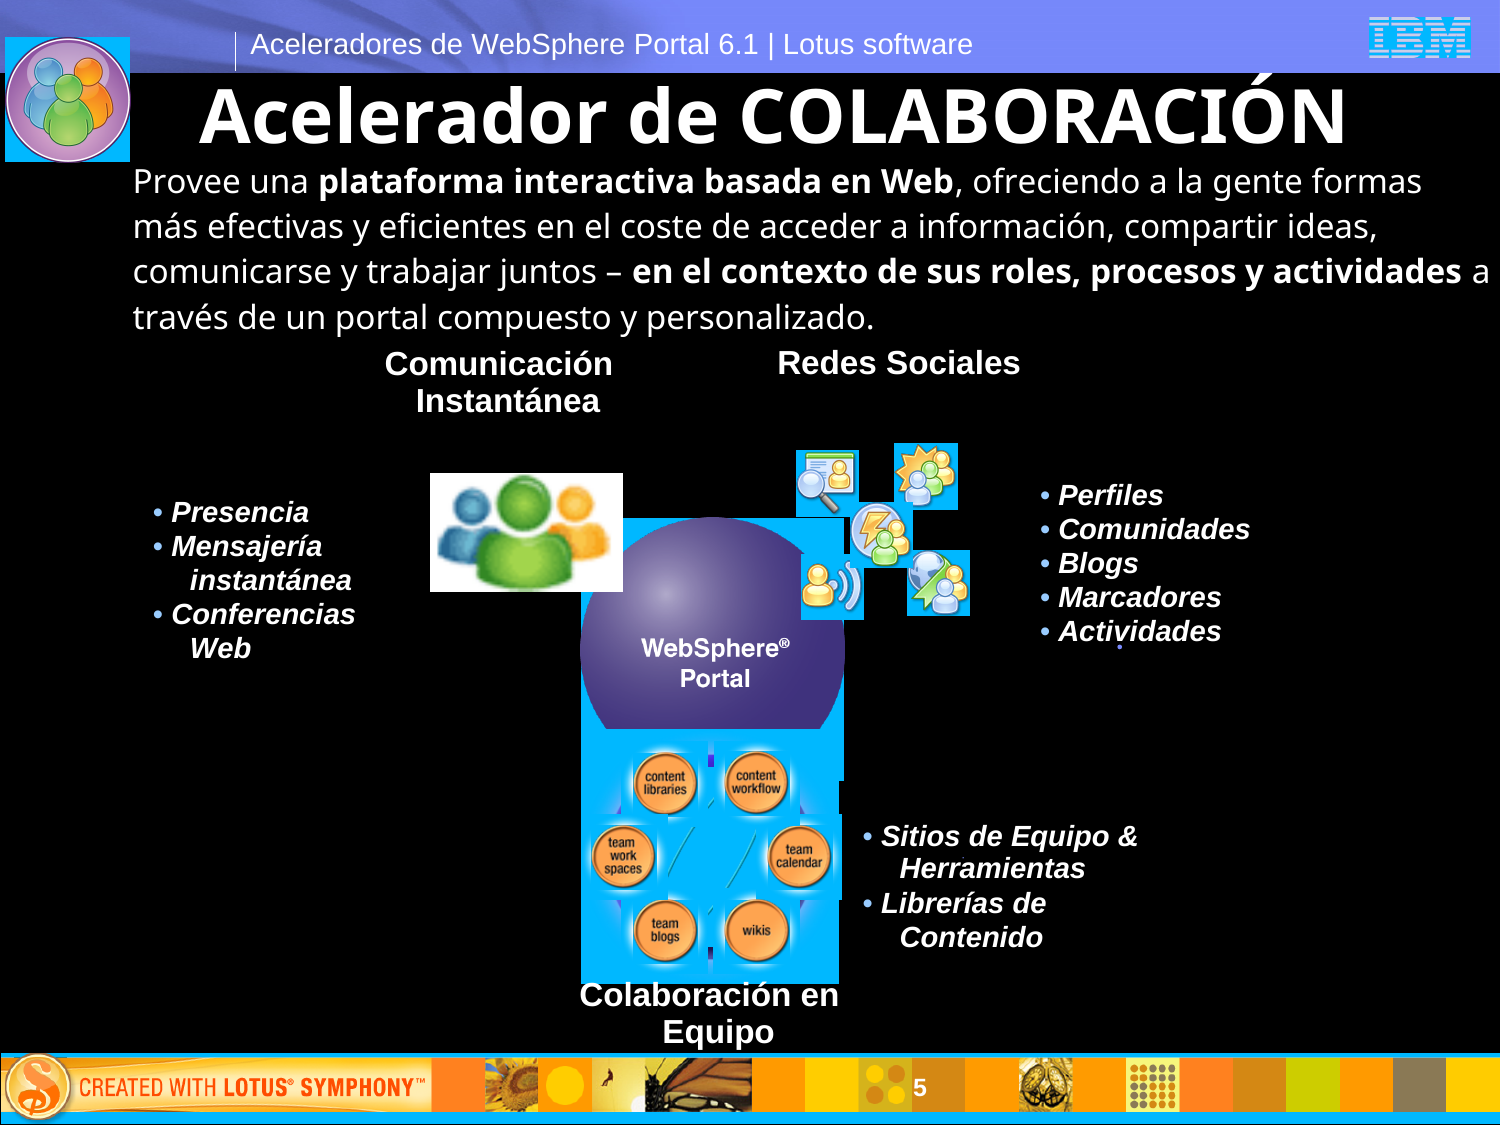

Acelerador de COLABORACIÓN
Provee una plataforma interactiva basada en Web, ofreciendo a la gente formas más efectivas y eficientes en el coste de acceder a información, compartir ideas, comunicarse y trabajar juntos – en el contexto de sus roles, procesos y actividades a través de un portal compuesto y personalizado.
Redes Sociales
Comunicación Instantánea
Perfiles
Comunidades
Blogs
Marcadores
Actividades
Presencia
Mensajería instantánea
Conferencias Web
Sitios de Equipo & Herramientas
Librerías de Contenido
Colaboración en Equipo
Team
Collaboration
5